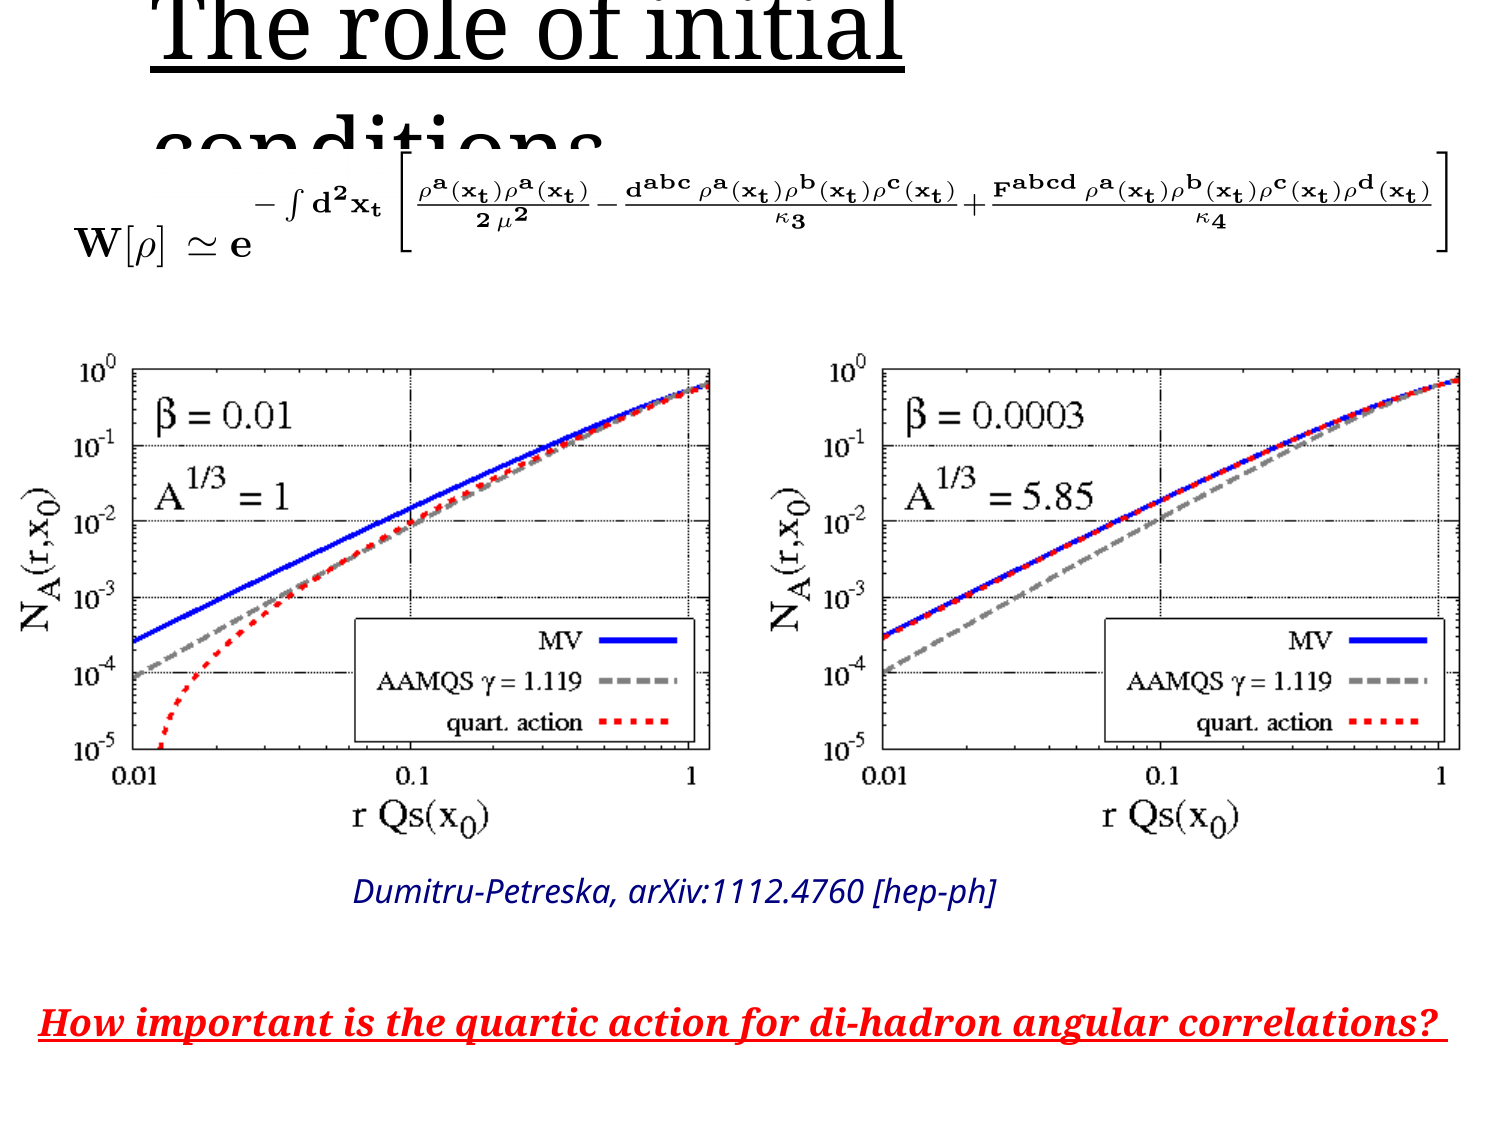

# The role of initial conditions
Dumitru-Petreska, arXiv:1112.4760 [hep-ph]
How important is the quartic action for di-hadron angular correlations?